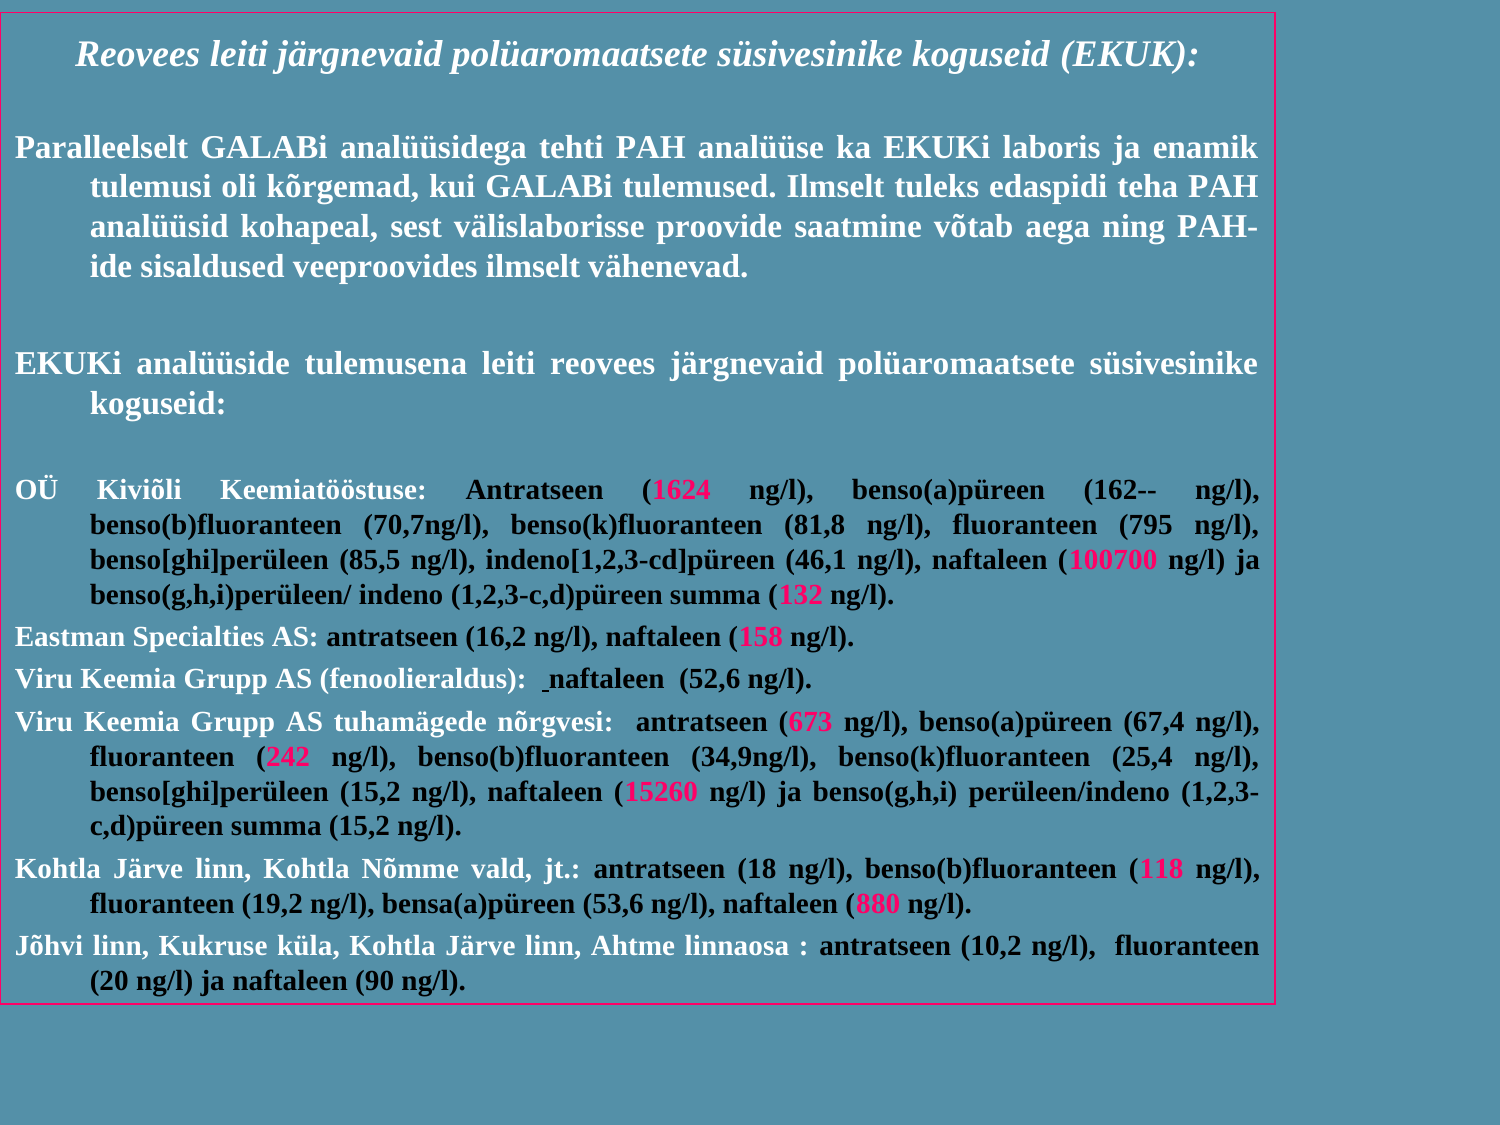

Reovees leiti järgnevaid polüaromaatsete süsivesinike koguseid (EKUK):
Paralleelselt GALABi analüüsidega tehti PAH analüüse ka EKUKi laboris ja enamik tulemusi oli kõrgemad, kui GALABi tulemused. Ilmselt tuleks edaspidi teha PAH analüüsid kohapeal, sest välislaborisse proovide saatmine võtab aega ning PAH-ide sisaldused veeproovides ilmselt vähenevad.
EKUKi analüüside tulemusena leiti reovees järgnevaid polüaromaatsete süsivesinike koguseid:
OÜ Kiviõli Keemiatööstuse: Antratseen (1624 ng/l), benso(a)püreen (162-- ng/l), benso(b)fluoranteen (70,7ng/l), benso(k)fluoranteen (81,8 ng/l), fluoranteen (795 ng/l), benso[ghi]perüleen (85,5 ng/l), indeno[1,2,3-cd]püreen (46,1 ng/l), naftaleen (100700 ng/l) ja benso(g,h,i)perüleen/ indeno (1,2,3-c,d)püreen summa (132 ng/l).
Eastman Specialties AS: antratseen (16,2 ng/l), naftaleen (158 ng/l).
Viru Keemia Grupp AS (fenoolieraldus): naftaleen (52,6 ng/l).
Viru Keemia Grupp AS tuhamägede nõrgvesi: antratseen (673 ng/l), benso(a)püreen (67,4 ng/l), fluoranteen (242 ng/l), benso(b)fluoranteen (34,9ng/l), benso(k)fluoranteen (25,4 ng/l), benso[ghi]perüleen (15,2 ng/l), naftaleen (15260 ng/l) ja benso(g,h,i) perüleen/indeno (1,2,3-c,d)püreen summa (15,2 ng/l).
Kohtla Järve linn, Kohtla Nõmme vald, jt.: antratseen (18 ng/l), benso(b)fluoranteen (118 ng/l), fluoranteen (19,2 ng/l), bensa(a)püreen (53,6 ng/l), naftaleen (880 ng/l).
Jõhvi linn, Kukruse küla, Kohtla Järve linn, Ahtme linnaosa : antratseen (10,2 ng/l), fluoranteen (20 ng/l) ja naftaleen (90 ng/l).